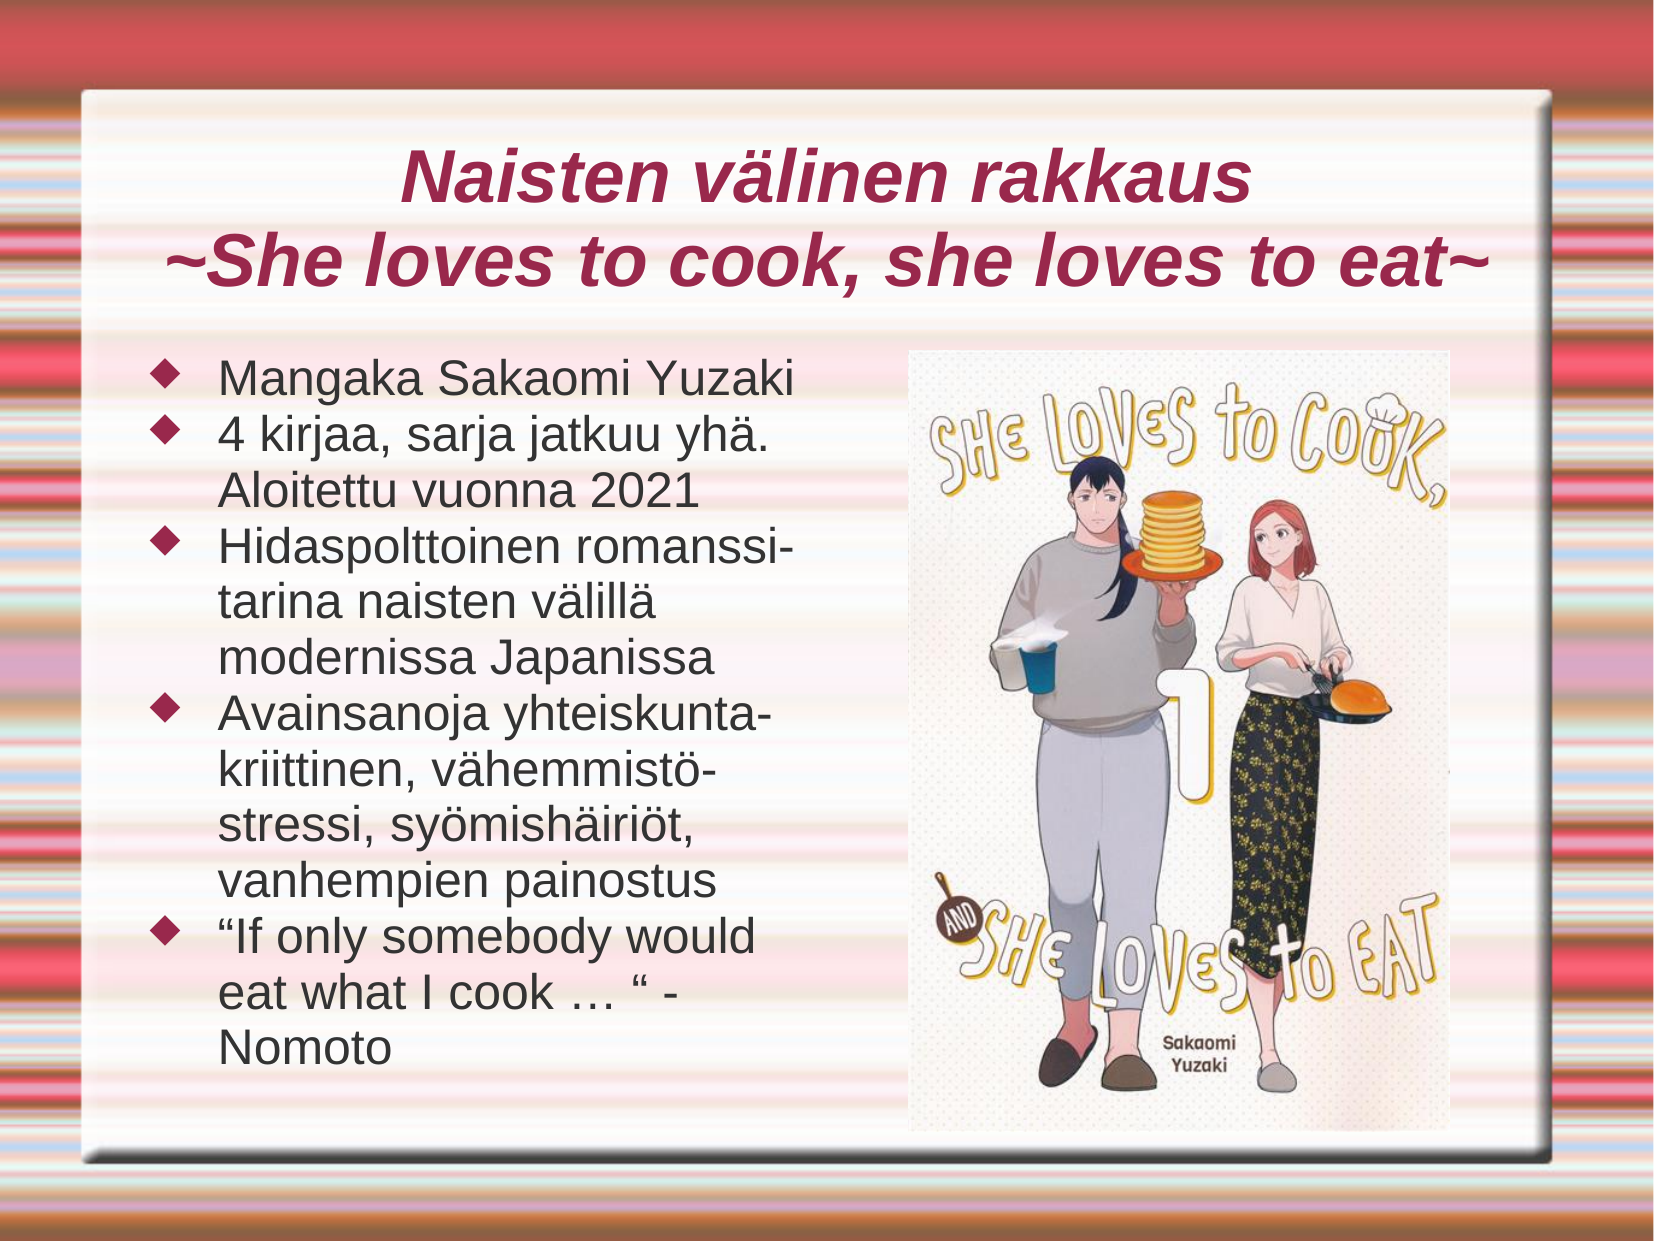

# Naisten välinen rakkaus ~She loves to cook, she loves to eat~
Mangaka Sakaomi Yuzaki
4 kirjaa, sarja jatkuu yhä. Aloitettu vuonna 2021
Hidaspolttoinen romanssi-tarina naisten välillä
modernissa Japanissa
Avainsanoja yhteiskunta-kriittinen, vähemmistö-stressi, syömishäiriöt, vanhempien painostus
“If only somebody would eat what I cook … “ -Nomoto